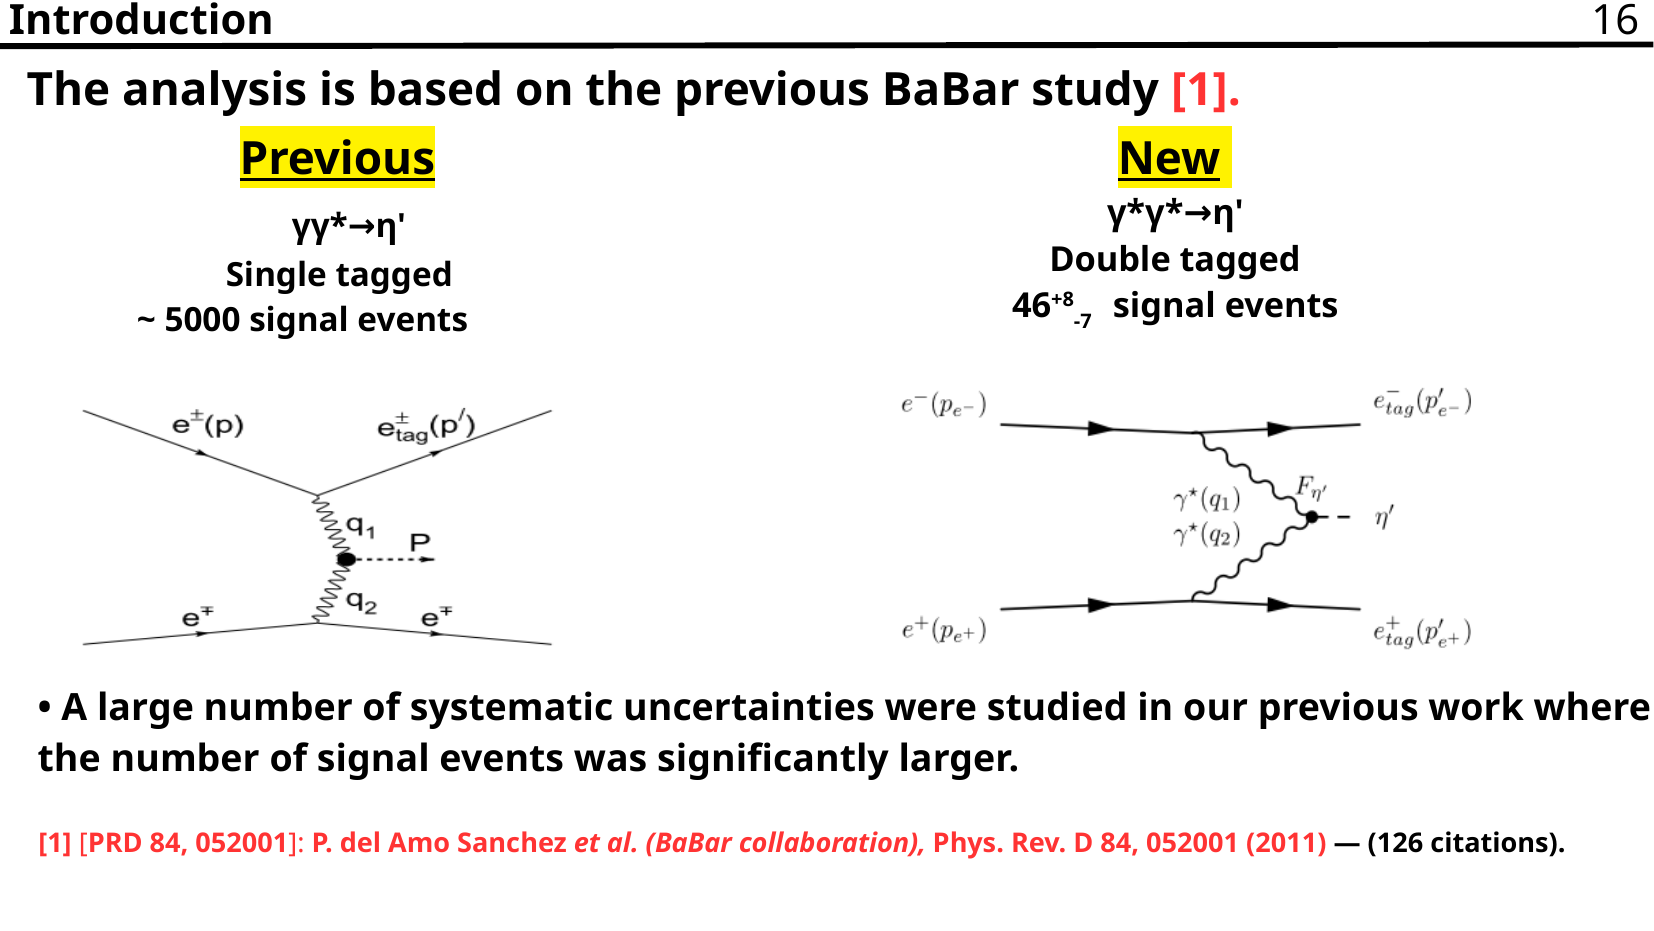

16
Introduction
The analysis is based on the previous BaBar study [1].
 Previous
 γγ*→η'
	 Single tagged
 ~ 5000 signal events
New
γ*γ*→η'
Double tagged
46+8-7 signal events
• A large number of systematic uncertainties were studied in our previous work where the number of signal events was significantly larger.
[1] [PRD 84, 052001]: P. del Amo Sanchez et al. (BaBar collaboration), Phys. Rev. D 84, 052001 (2011) — (126 citations).